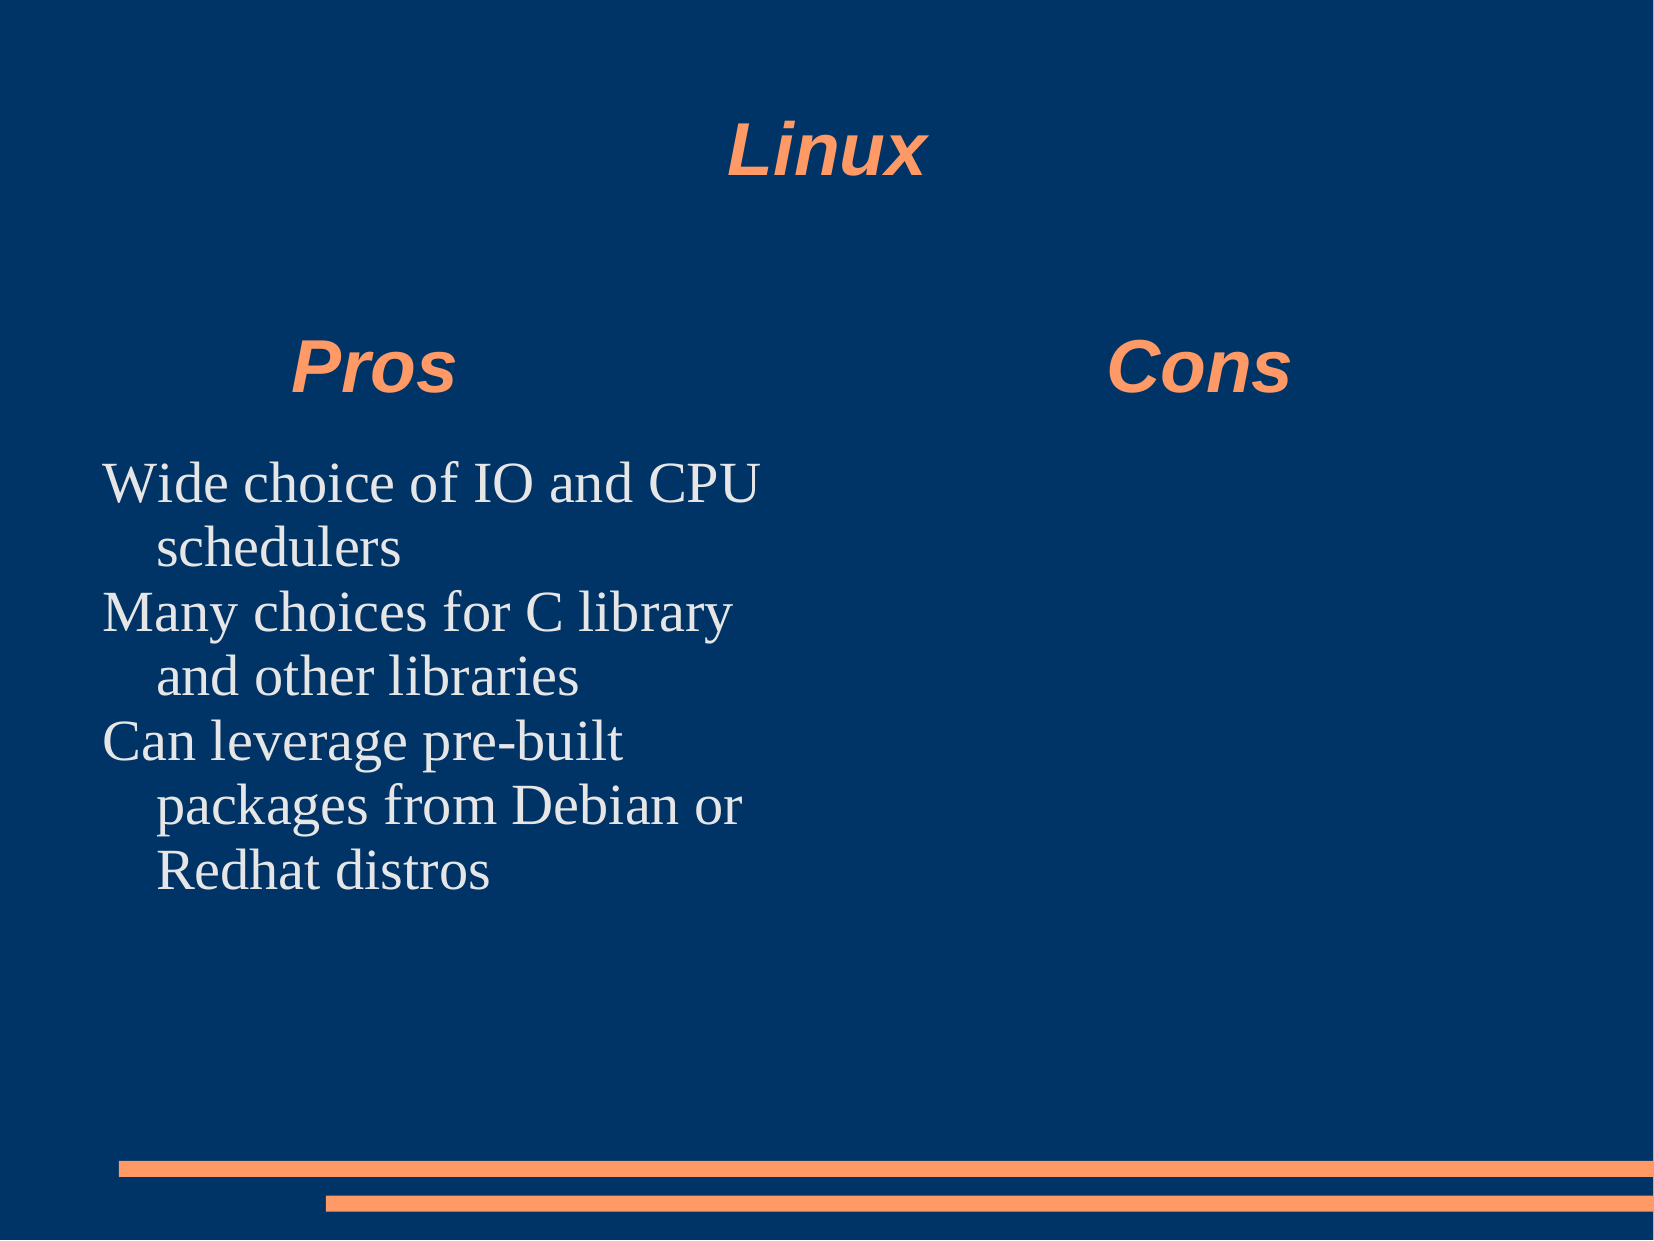

# Linux
Pros
Cons
Wide choice of IO and CPU schedulers
Many choices for C library and other libraries
Can leverage pre-built packages from Debian or Redhat distros